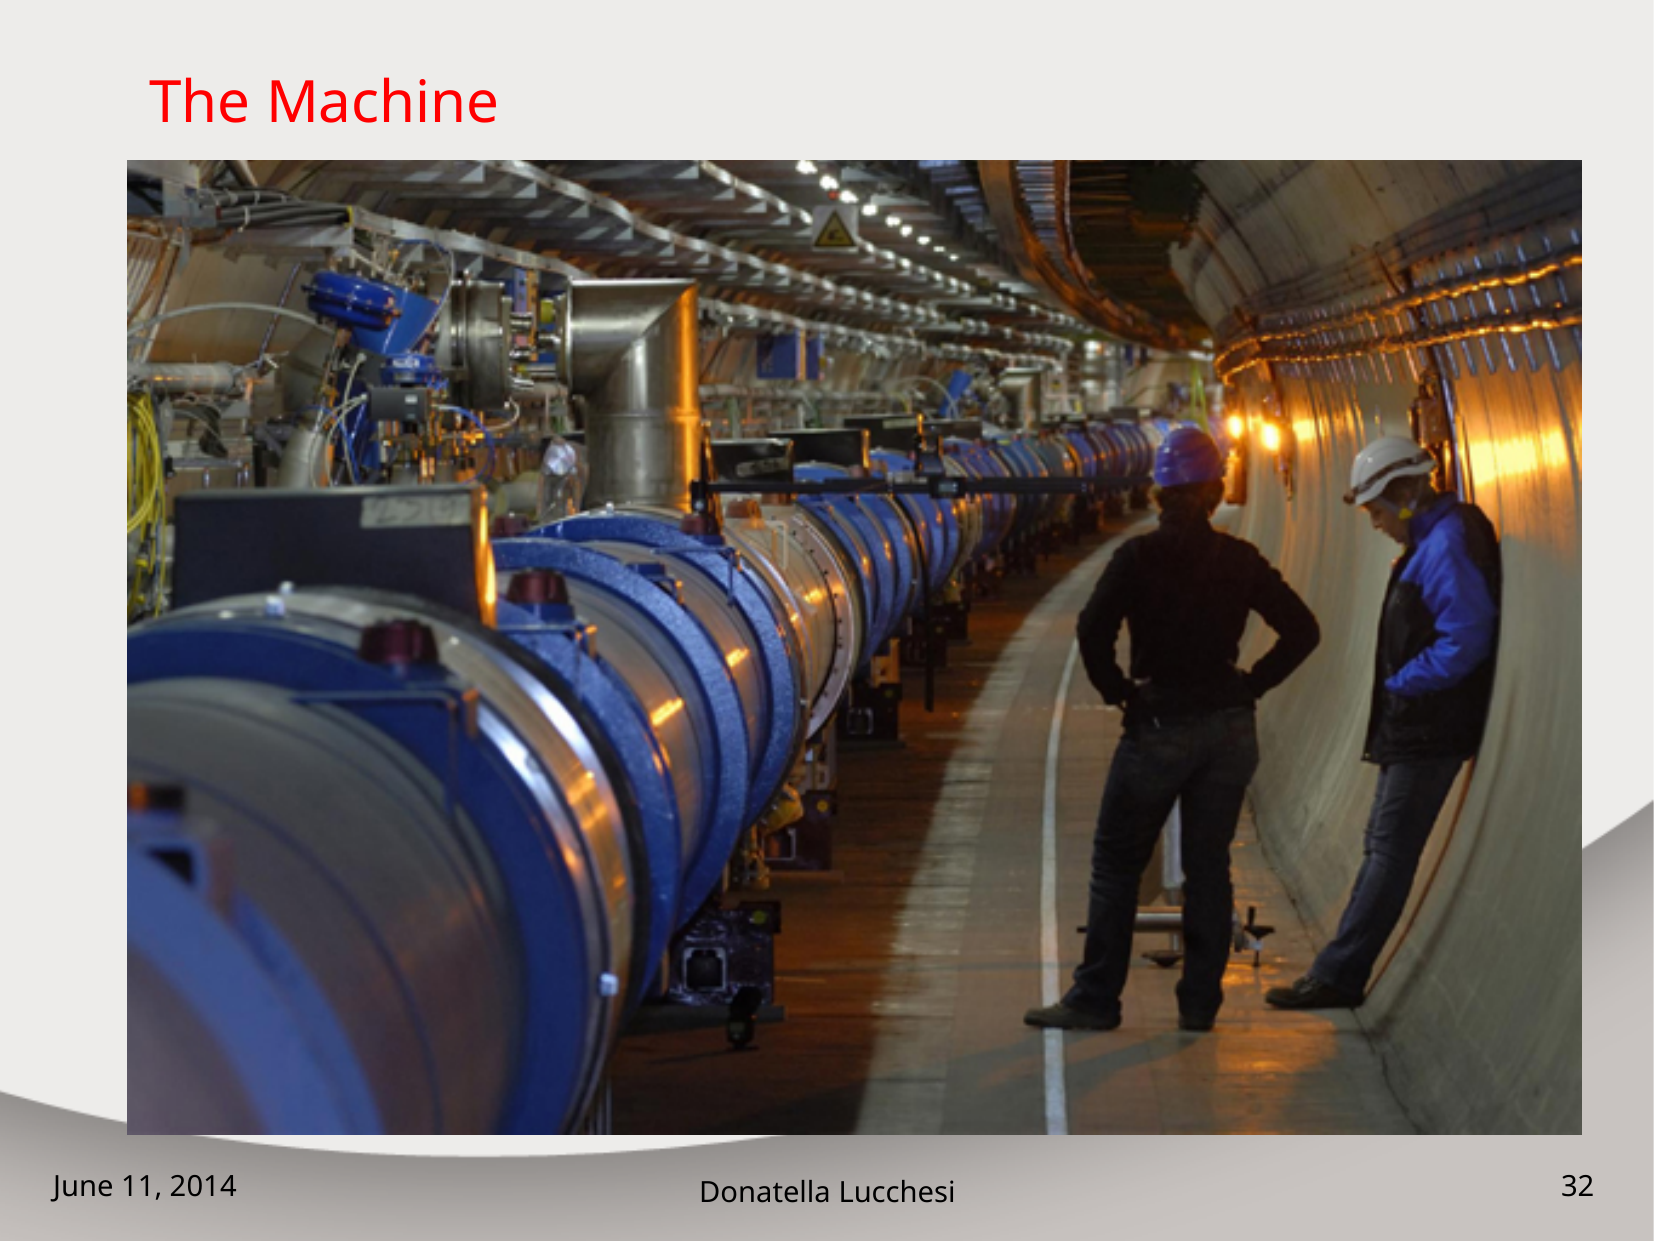

The Machine
June 11, 2014
32
Donatella Lucchesi